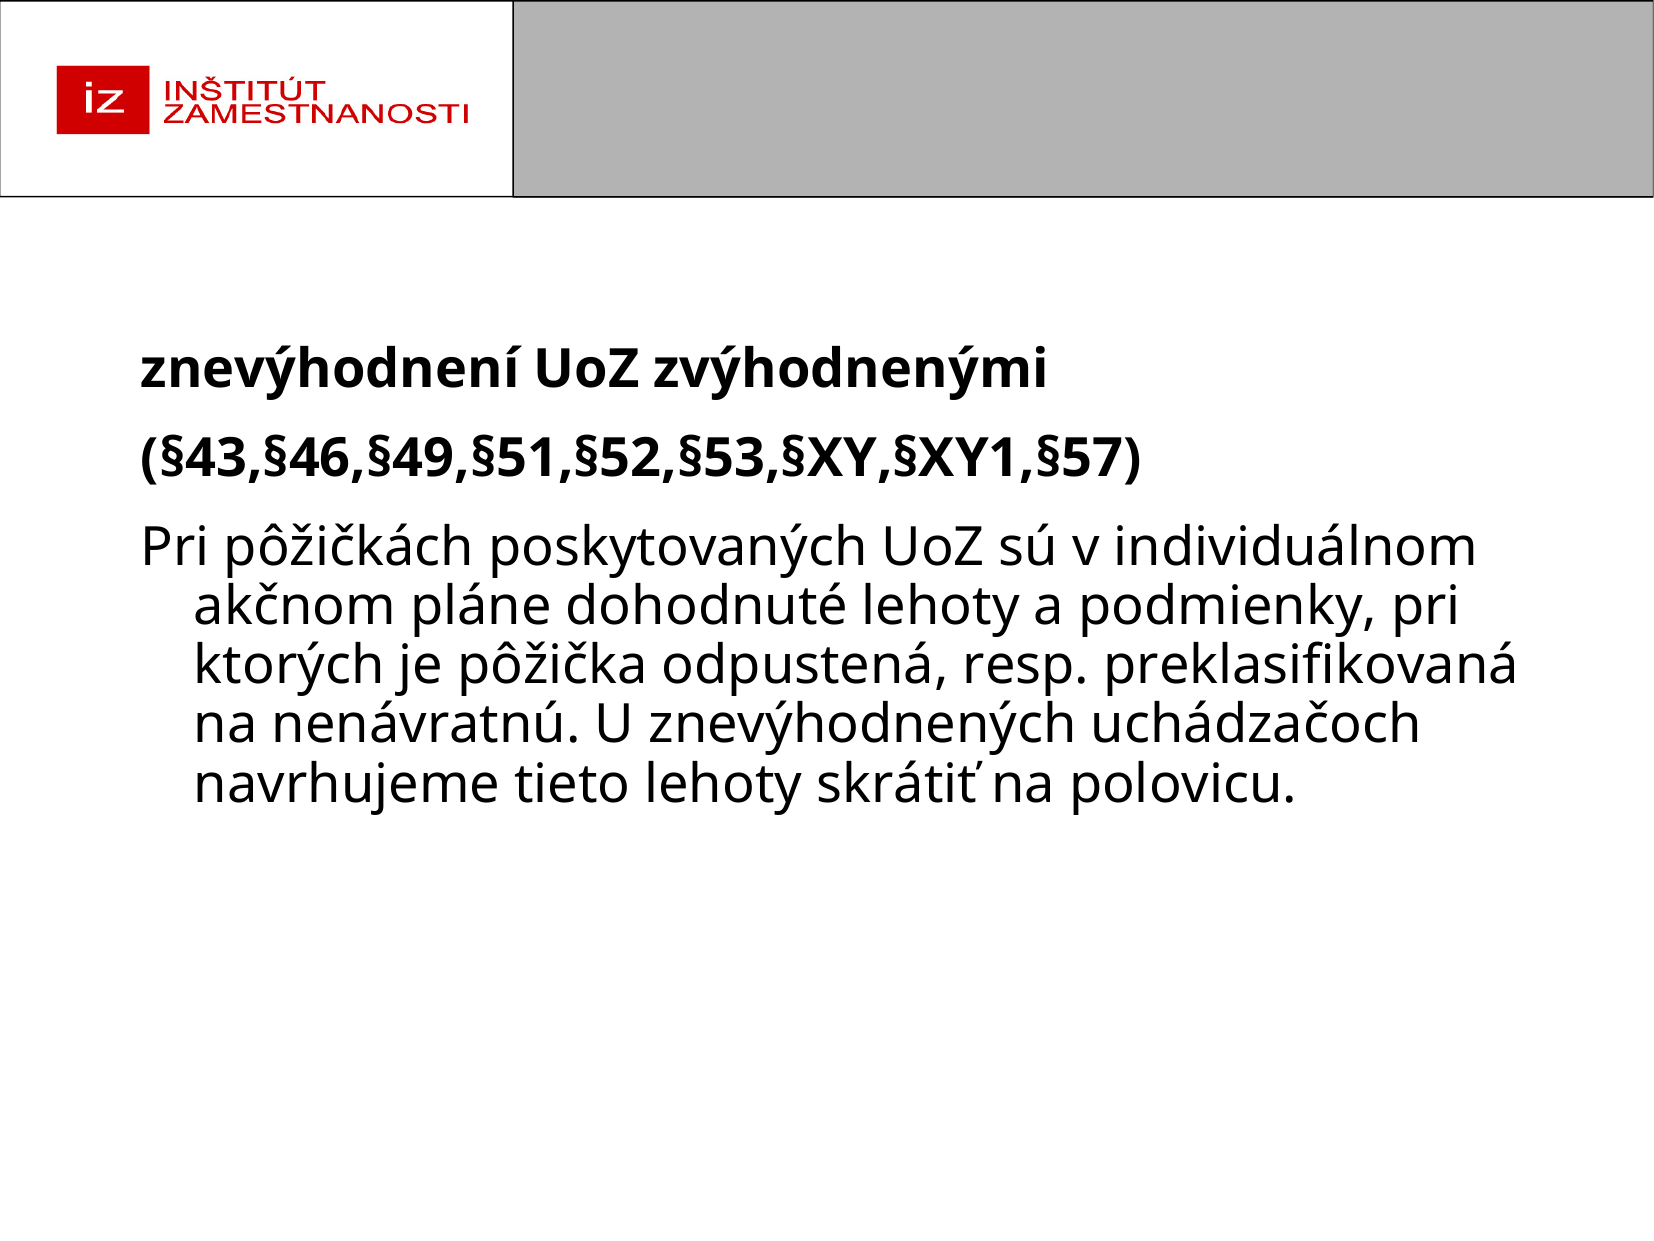

# znevýhodnení UoZ zvýhodnenými
(§43,§46,§49,§51,§52,§53,§XY,§XY1,§57)
Pri pôžičkách poskytovaných UoZ sú v individuálnom akčnom pláne dohodnuté lehoty a podmienky, pri ktorých je pôžička odpustená, resp. preklasifikovaná na nenávratnú. U znevýhodnených uchádzačoch navrhujeme tieto lehoty skrátiť na polovicu.